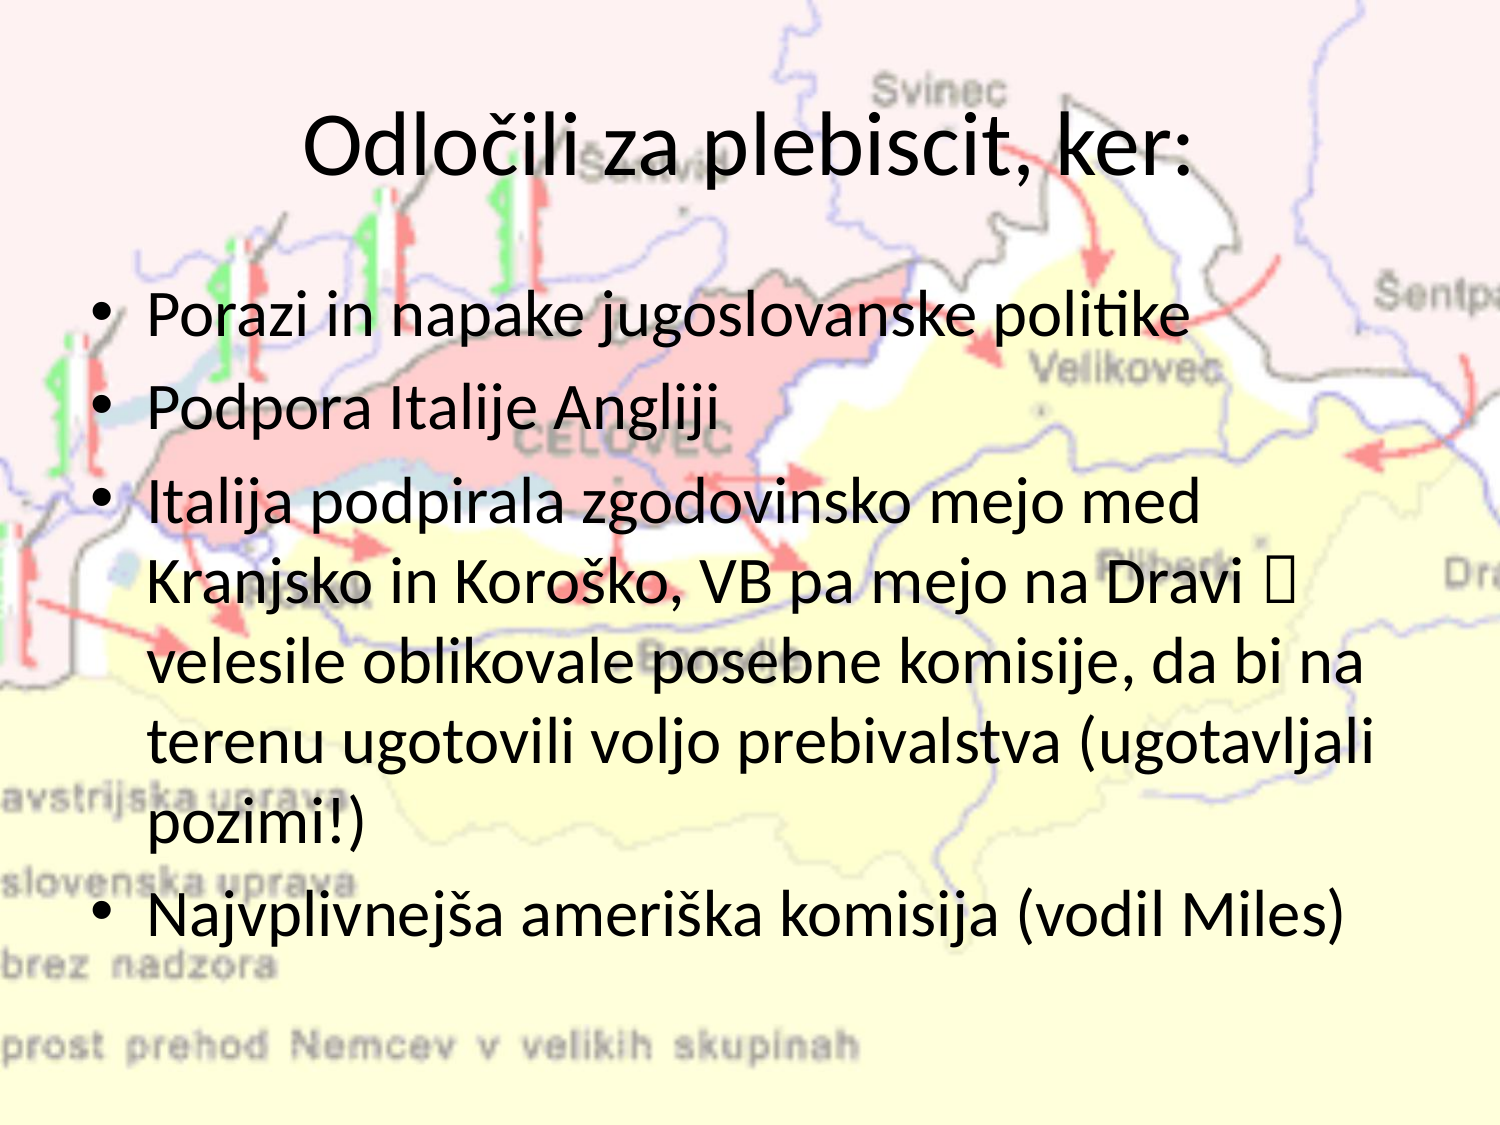

# Odločili za plebiscit, ker:
Porazi in napake jugoslovanske politike
Podpora Italije Angliji
Italija podpirala zgodovinsko mejo med Kranjsko in Koroško, VB pa mejo na Dravi  velesile oblikovale posebne komisije, da bi na terenu ugotovili voljo prebivalstva (ugotavljali pozimi!)
Najvplivnejša ameriška komisija (vodil Miles)